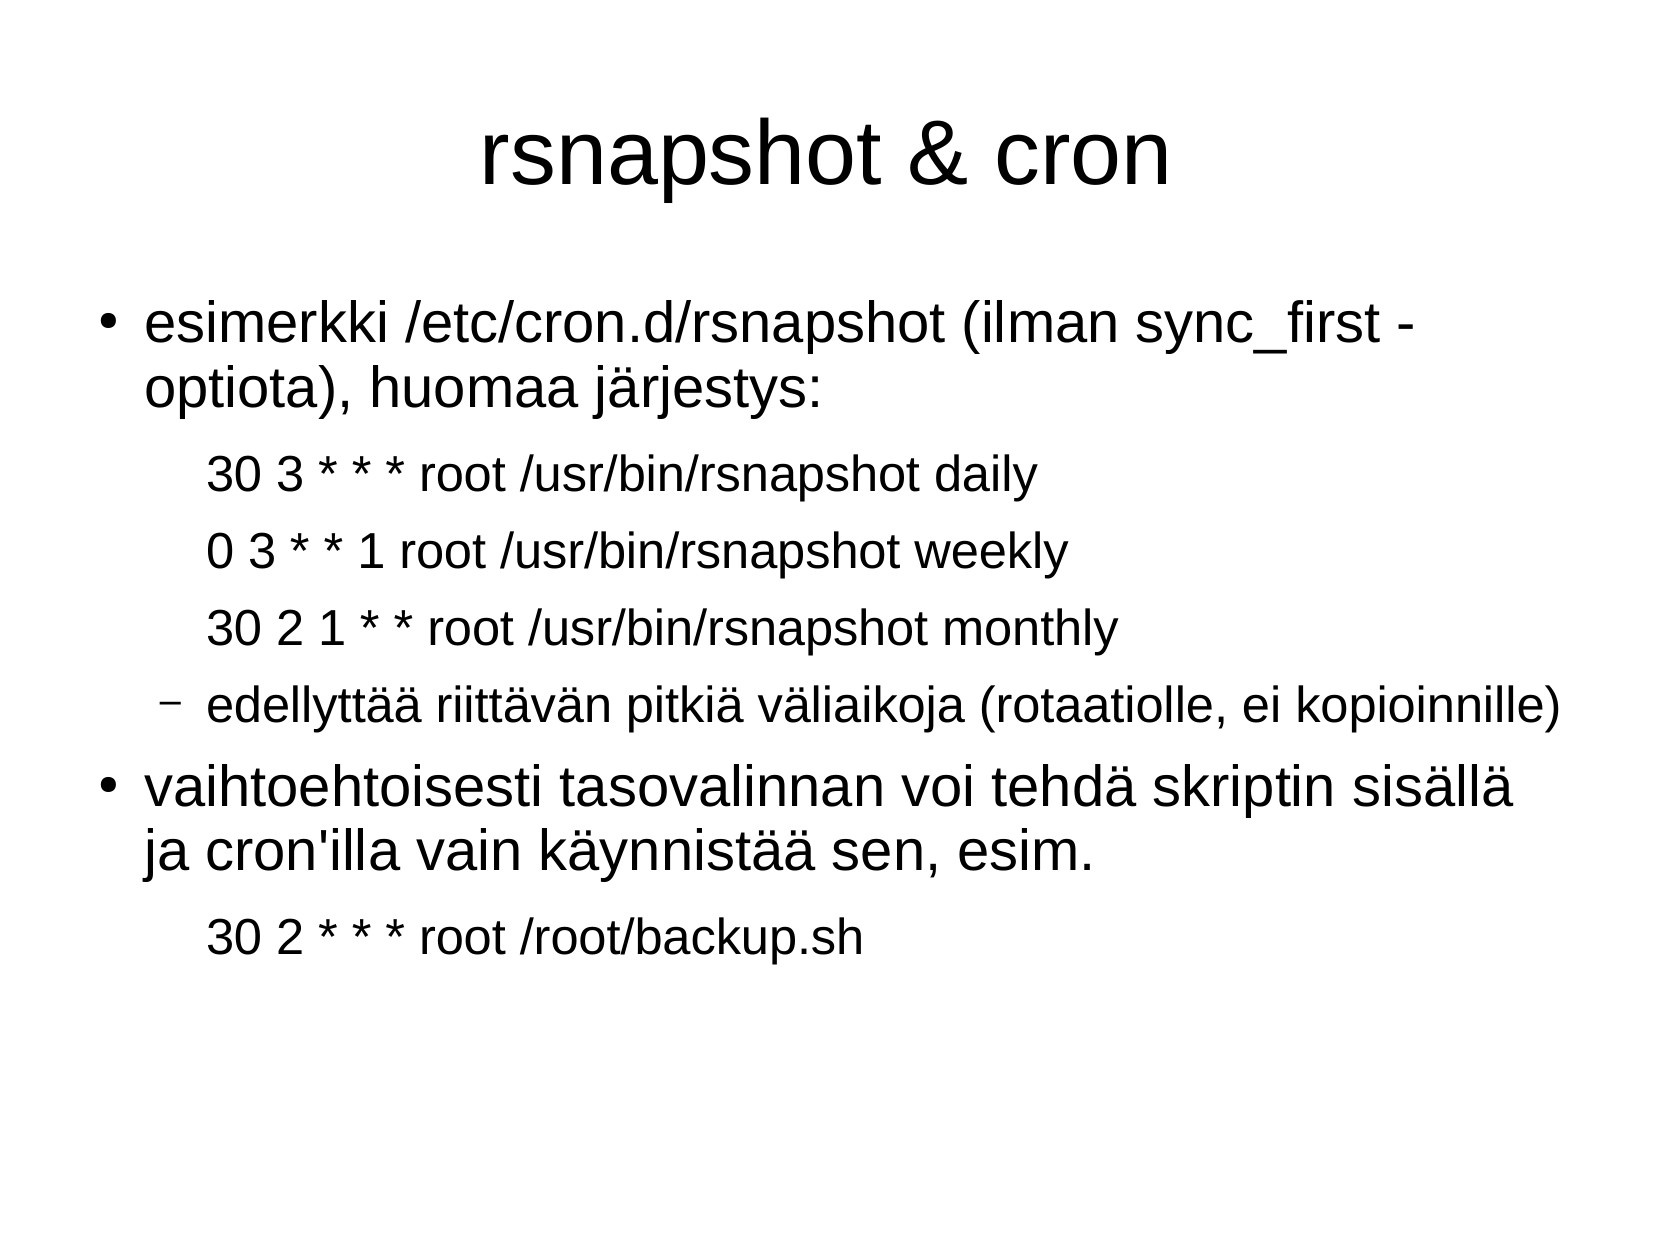

# rsnapshot & cron
esimerkki /etc/cron.d/rsnapshot (ilman sync_first -optiota), huomaa järjestys:
30 3 * * * root /usr/bin/rsnapshot daily
0 3 * * 1 root /usr/bin/rsnapshot weekly
30 2 1 * * root /usr/bin/rsnapshot monthly
edellyttää riittävän pitkiä väliaikoja (rotaatiolle, ei kopioinnille)
vaihtoehtoisesti tasovalinnan voi tehdä skriptin sisällä ja cron'illa vain käynnistää sen, esim.
30 2 * * * root /root/backup.sh